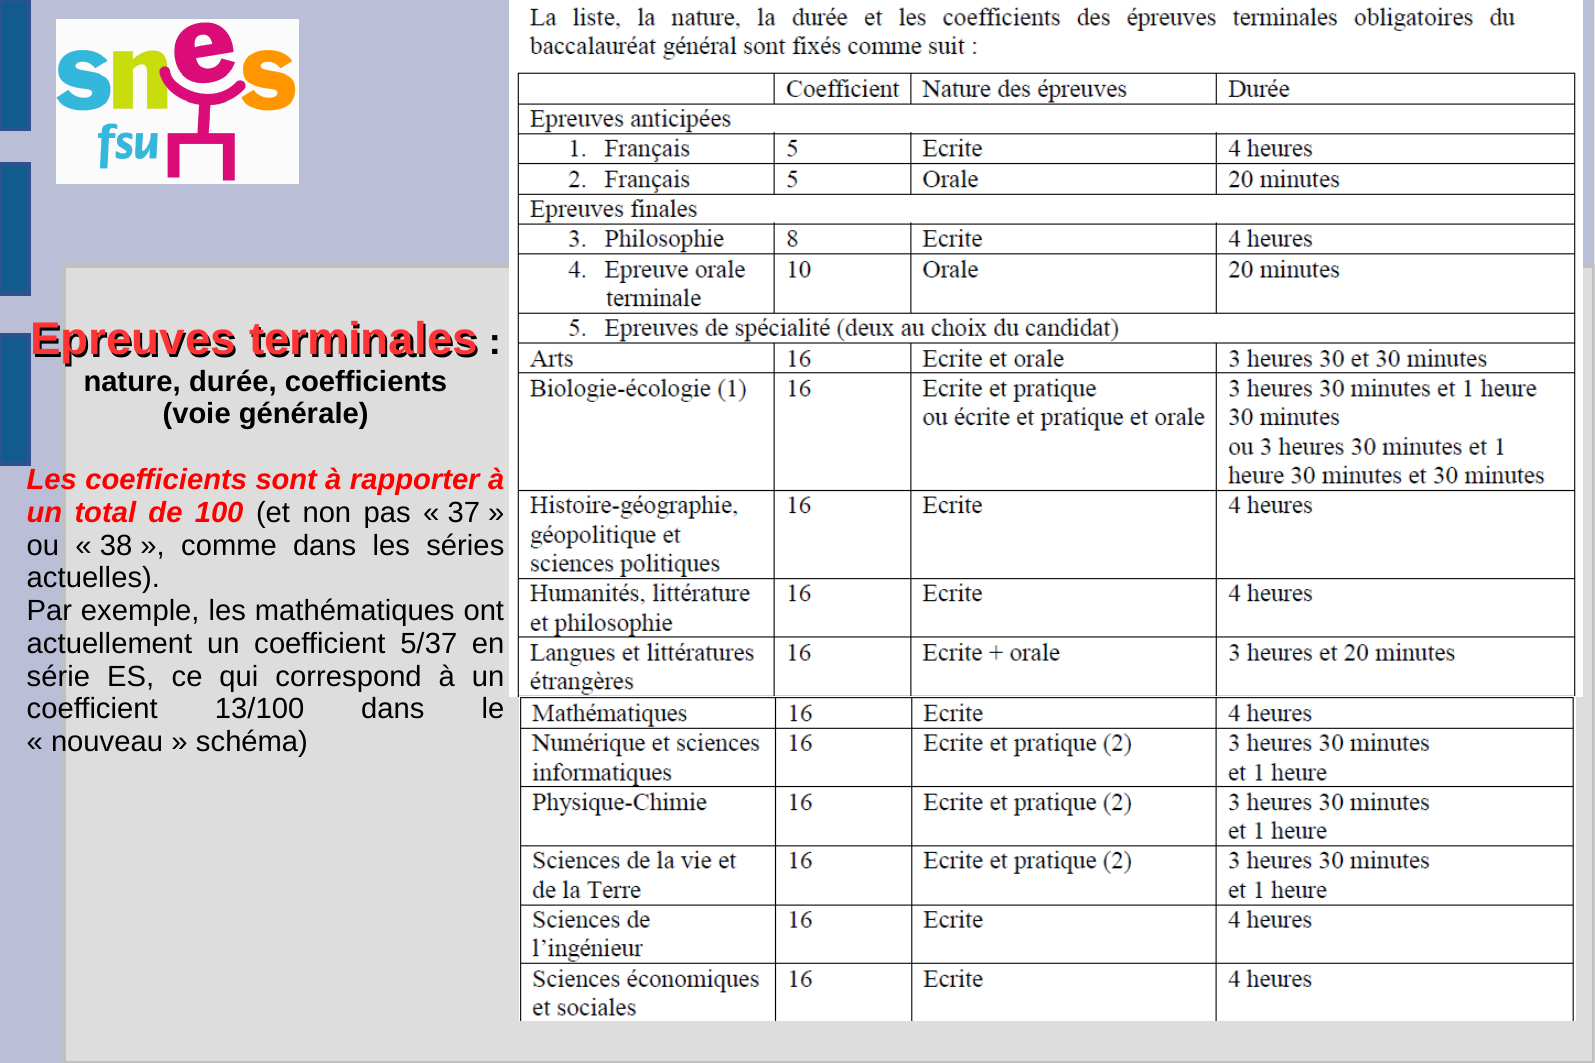

Epreuves terminales : nature, durée, coefficients
(voie générale)
Les coefficients sont à rapporter à un total de 100 (et non pas « 37 » ou « 38 », comme dans les séries actuelles).
Par exemple, les mathématiques ont actuellement un coefficient 5/37 en série ES, ce qui correspond à un coefficient 13/100 dans le « nouveau » schéma)